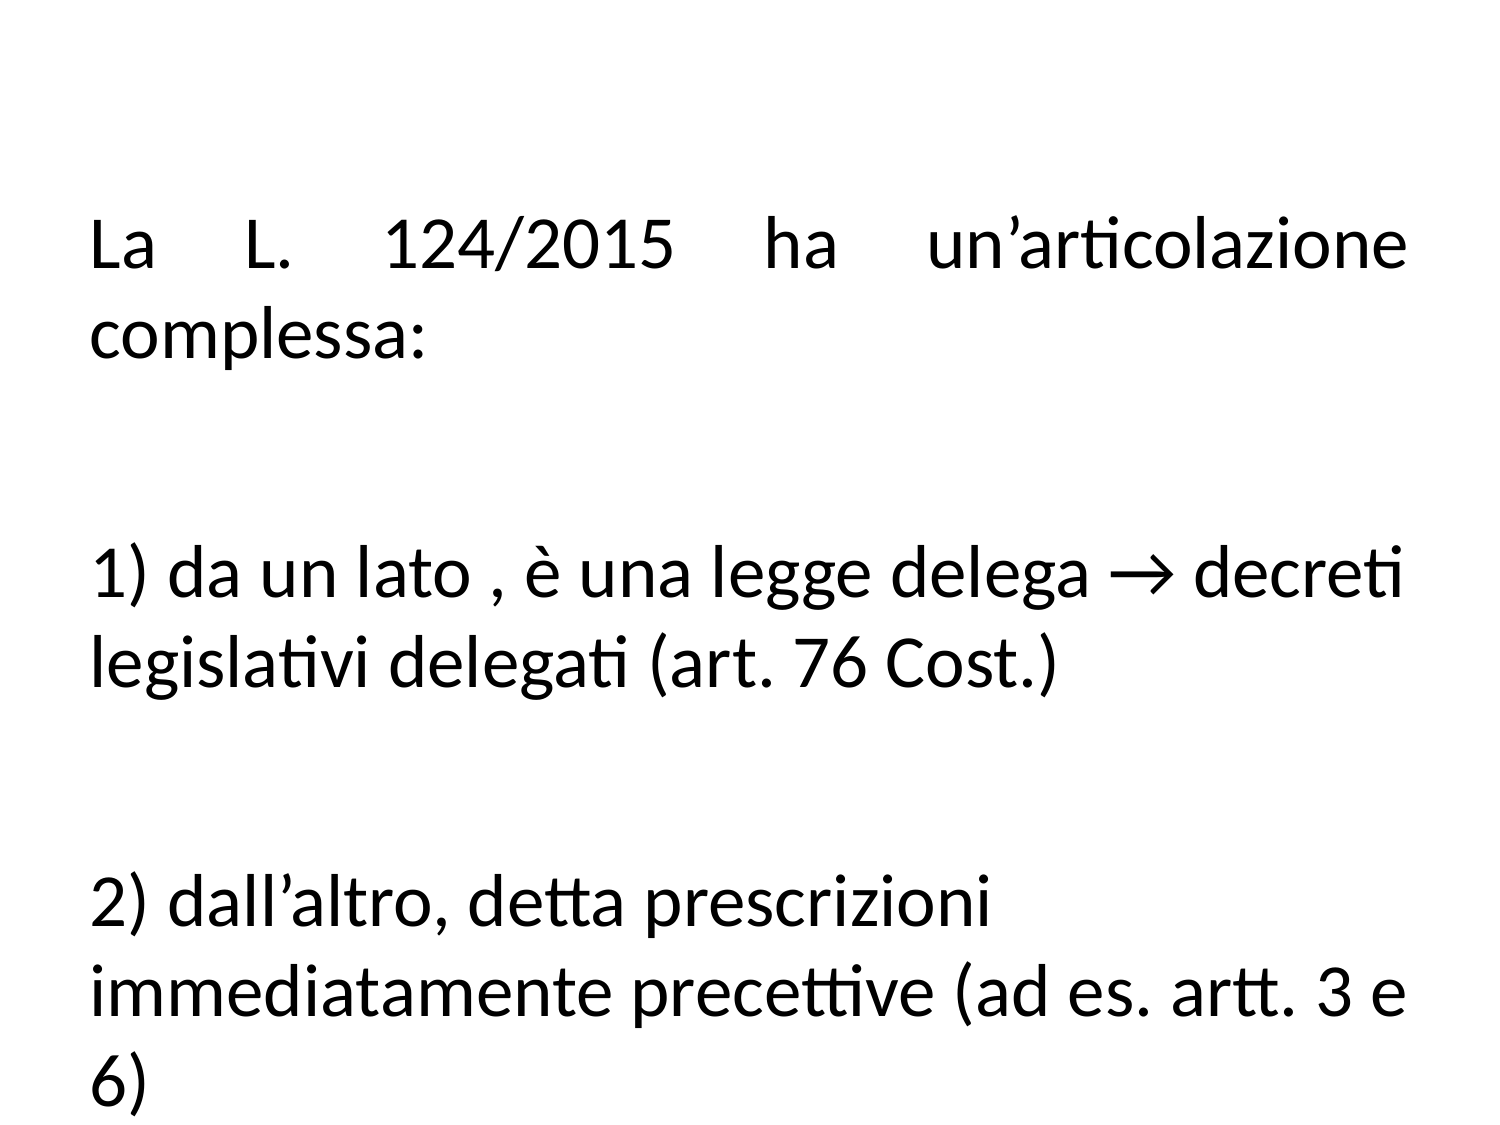

# La L. 124/2015 ha un’articolazione complessa:
1) da un lato , è una legge delega → decreti legislativi delegati (art. 76 Cost.)
2) dall’altro, detta prescrizioni immediatamente precettive (ad es. artt. 3 e 6)